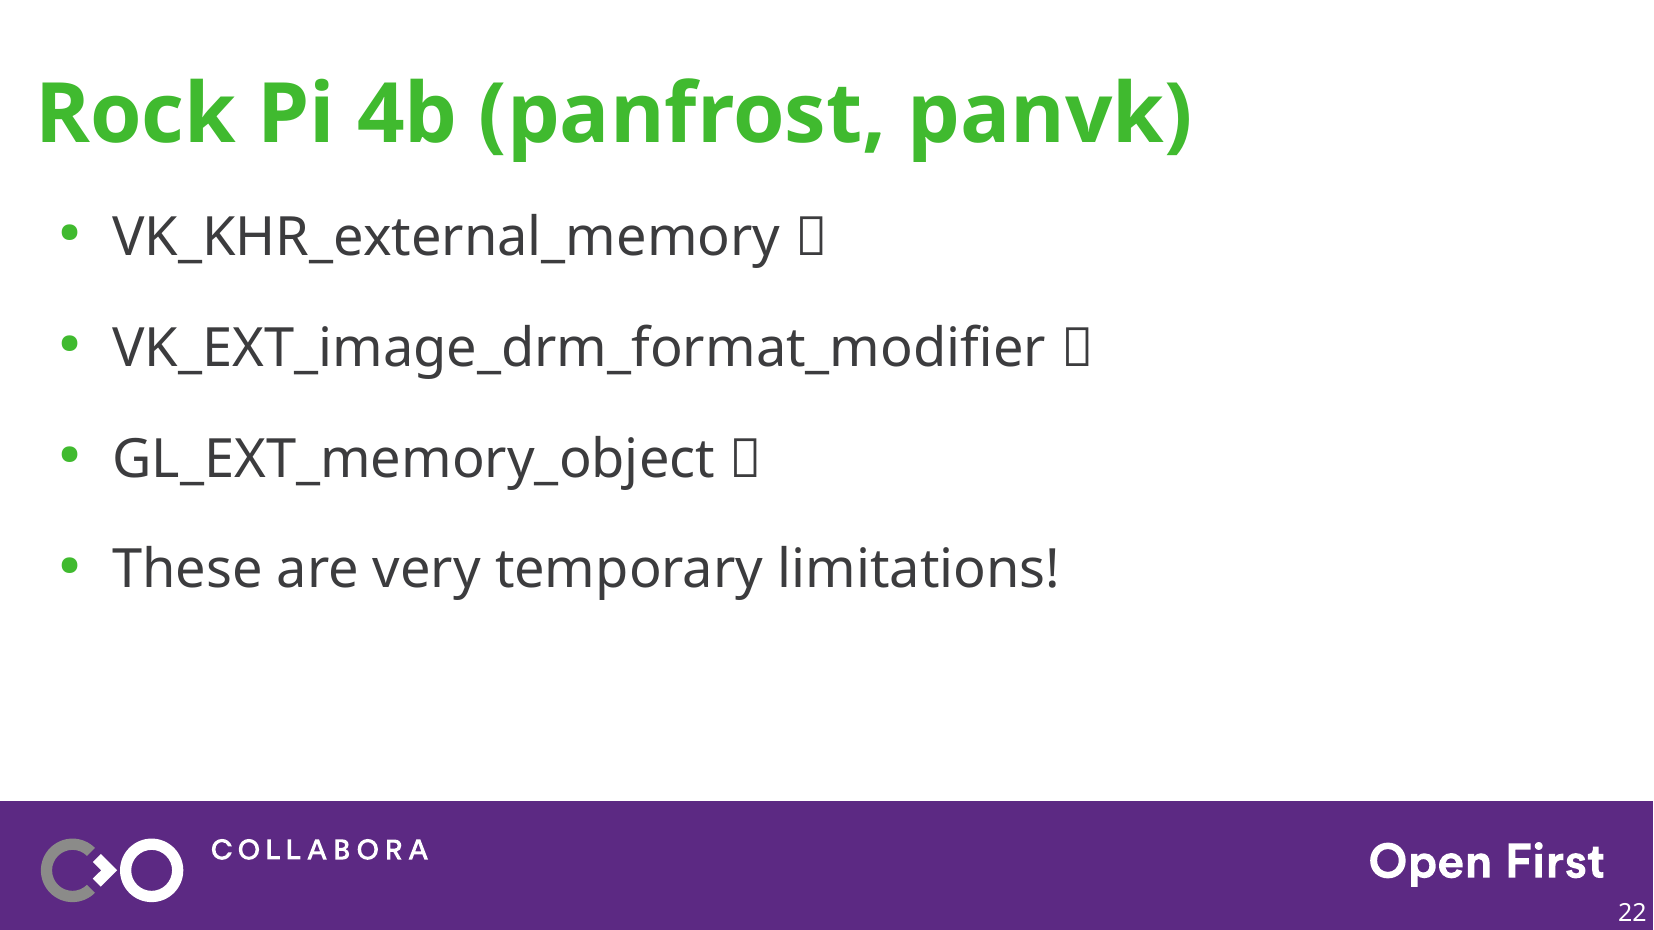

# Rock Pi 4b (panfrost, panvk)
VK_KHR_external_memory ❌
VK_EXT_image_drm_format_modifier ❌
GL_EXT_memory_object ❌
These are very temporary limitations!